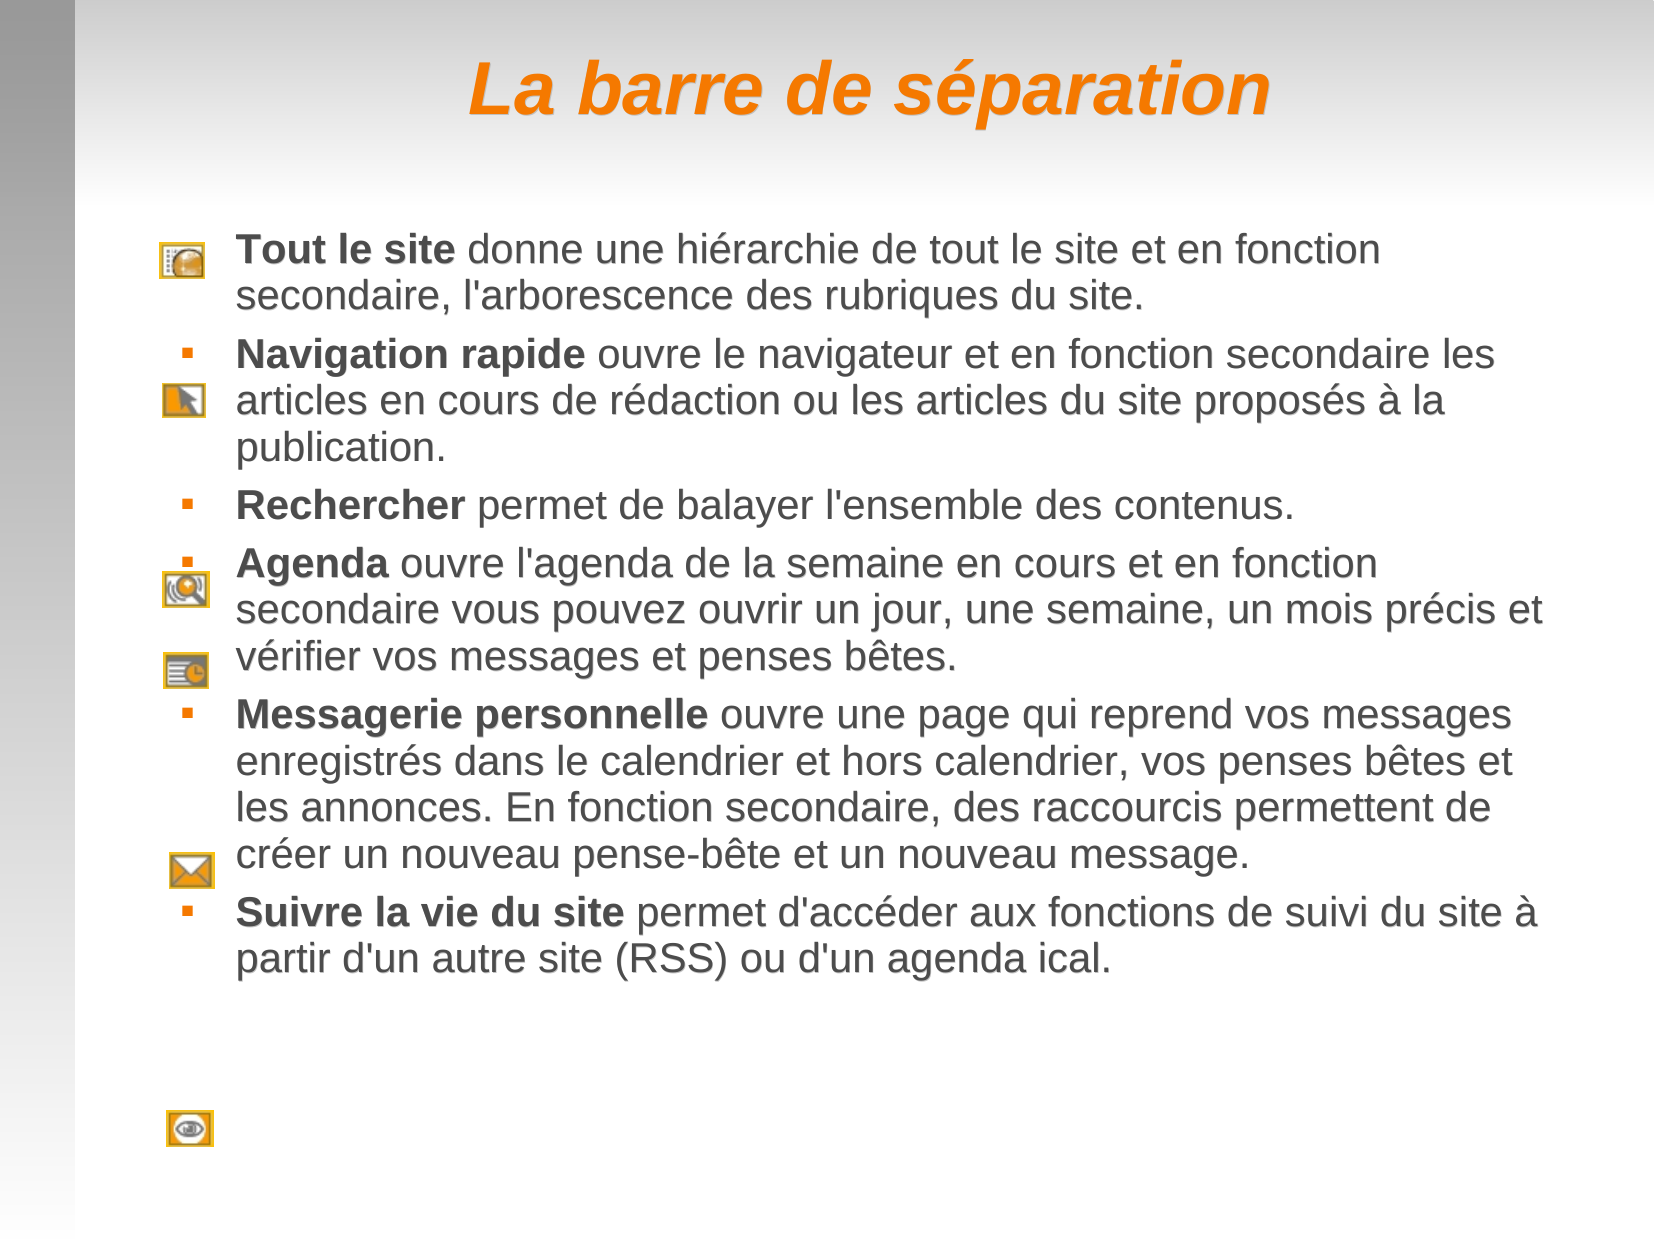

# La barre de séparation
Tout le site donne une hiérarchie de tout le site et en fonction secondaire, l'arborescence des rubriques du site.
Navigation rapide ouvre le navigateur et en fonction secondaire les articles en cours de rédaction ou les articles du site proposés à la publication.
Rechercher permet de balayer l'ensemble des contenus.
Agenda ouvre l'agenda de la semaine en cours et en fonction secondaire vous pouvez ouvrir un jour, une semaine, un mois précis et vérifier vos messages et penses bêtes.
Messagerie personnelle ouvre une page qui reprend vos messages enregistrés dans le calendrier et hors calendrier, vos penses bêtes et les annonces. En fonction secondaire, des raccourcis permettent de créer un nouveau pense-bête et un nouveau message.
Suivre la vie du site permet d'accéder aux fonctions de suivi du site à partir d'un autre site (RSS) ou d'un agenda ical.